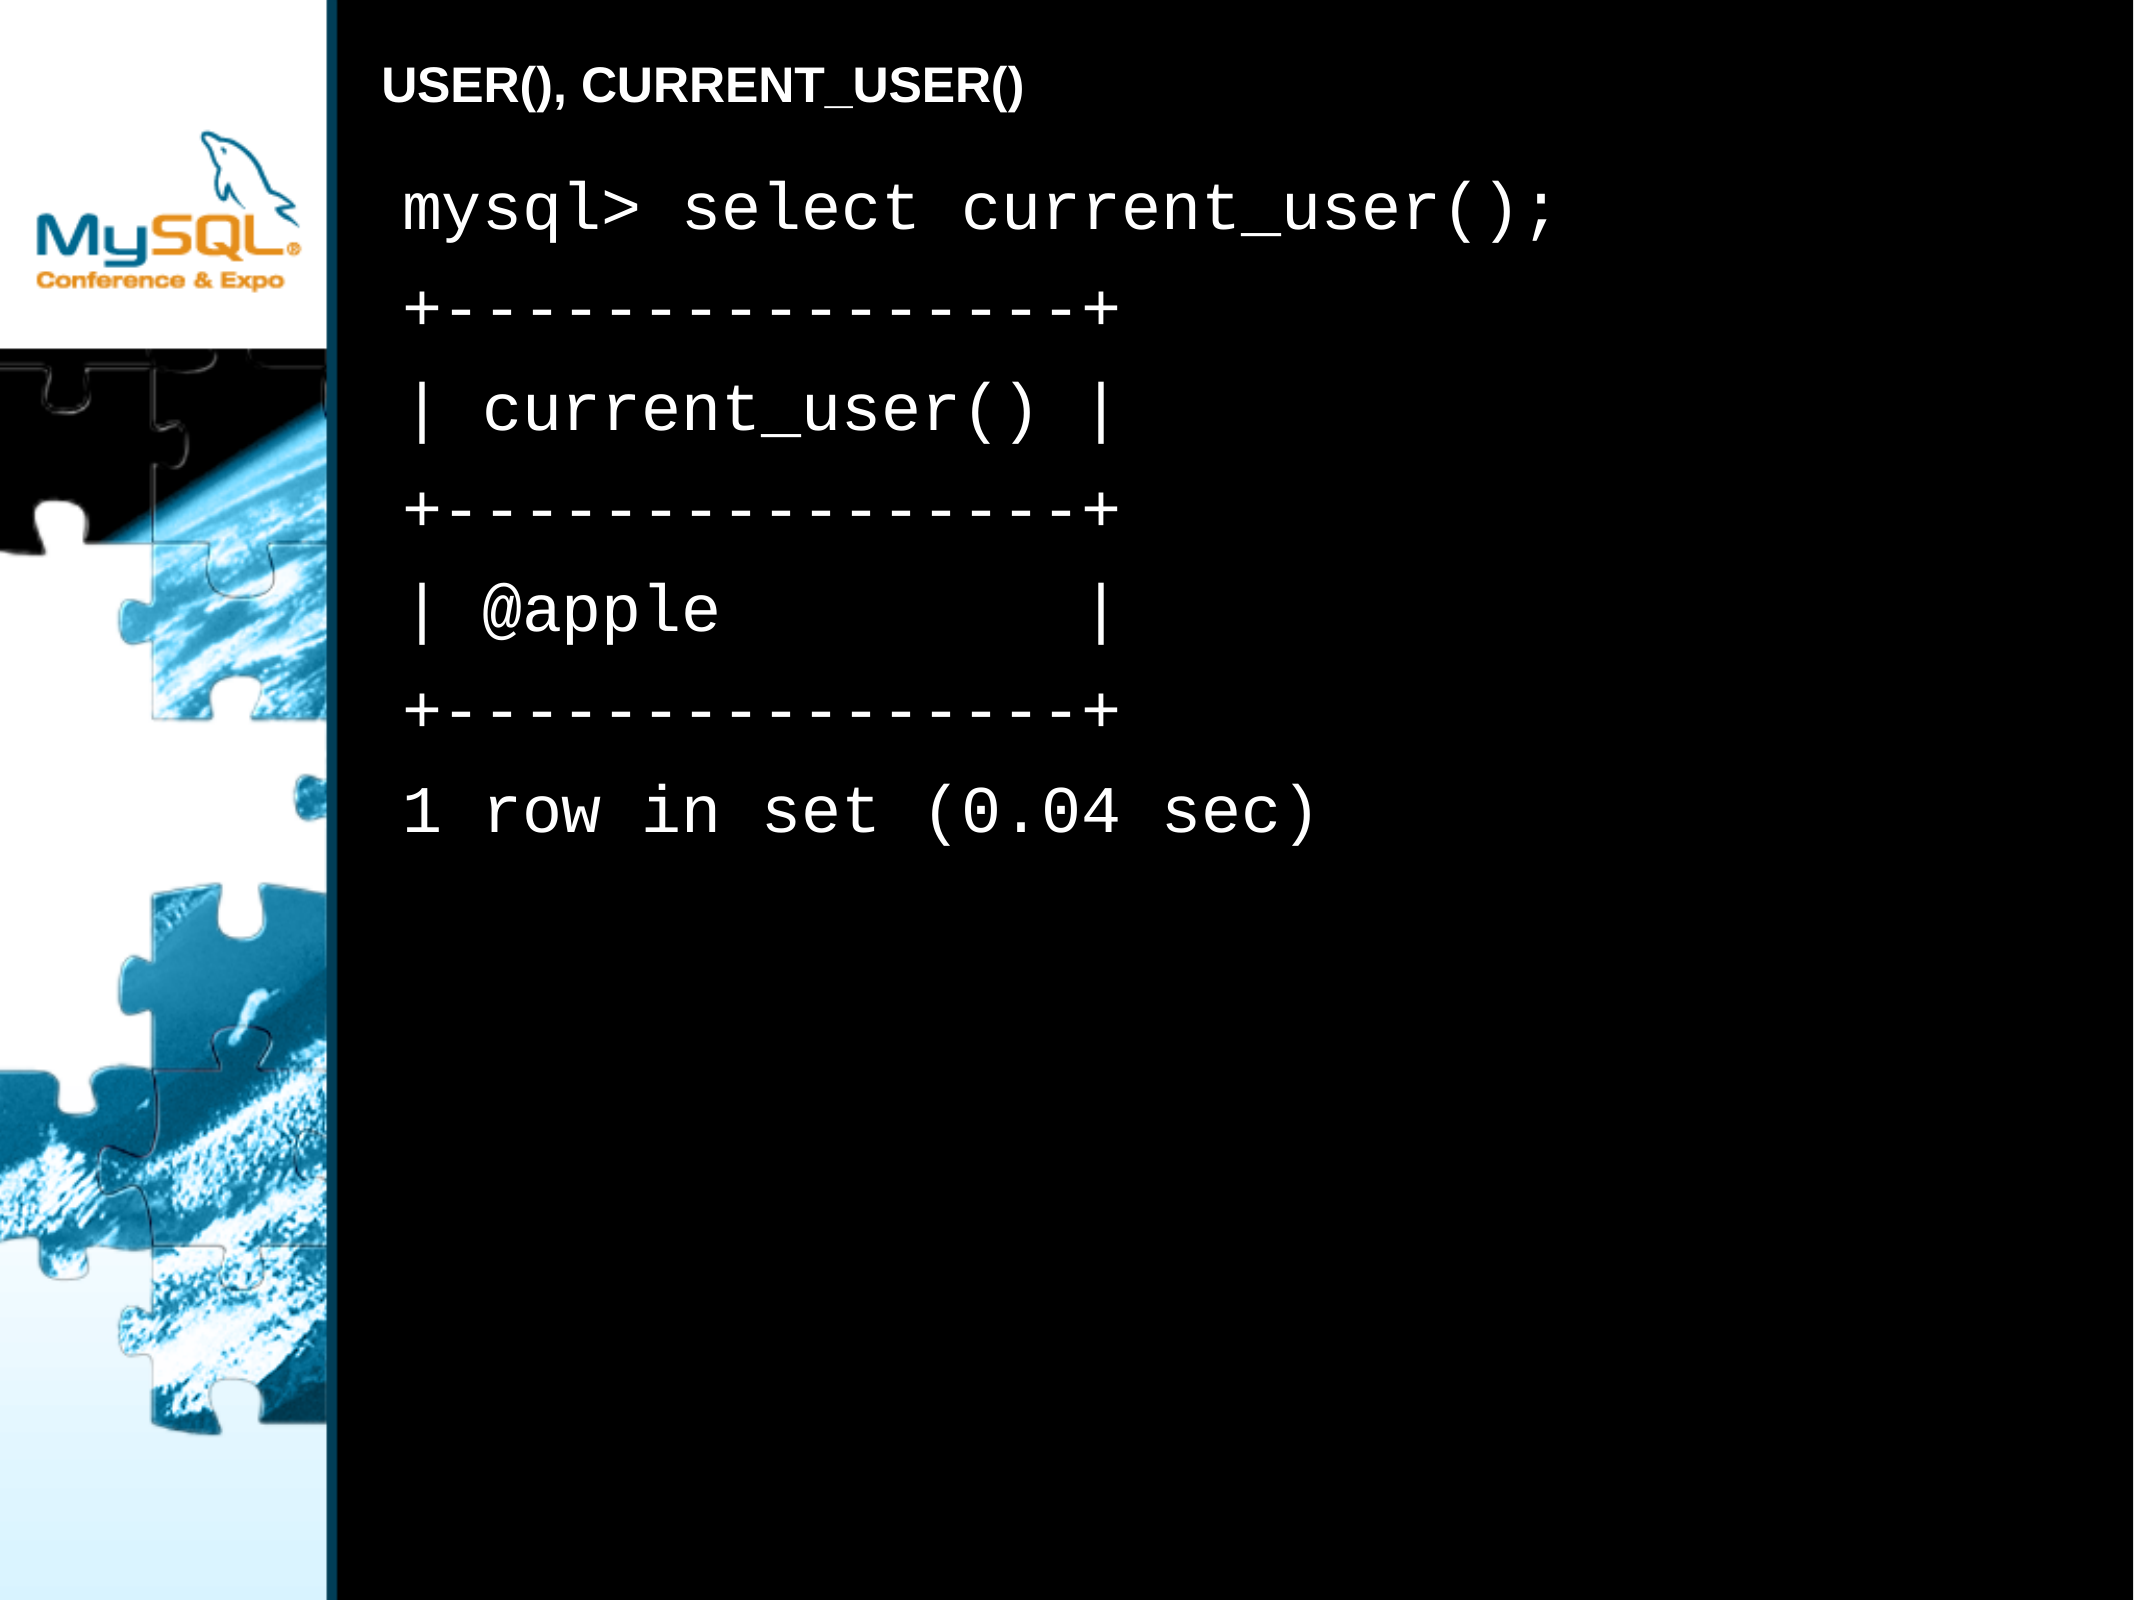

# USER(), CURRENT_USER()
mysql> select current_user();
+----------------+
| current_user() |
+----------------+
| @apple |
+----------------+
1 row in set (0.04 sec)